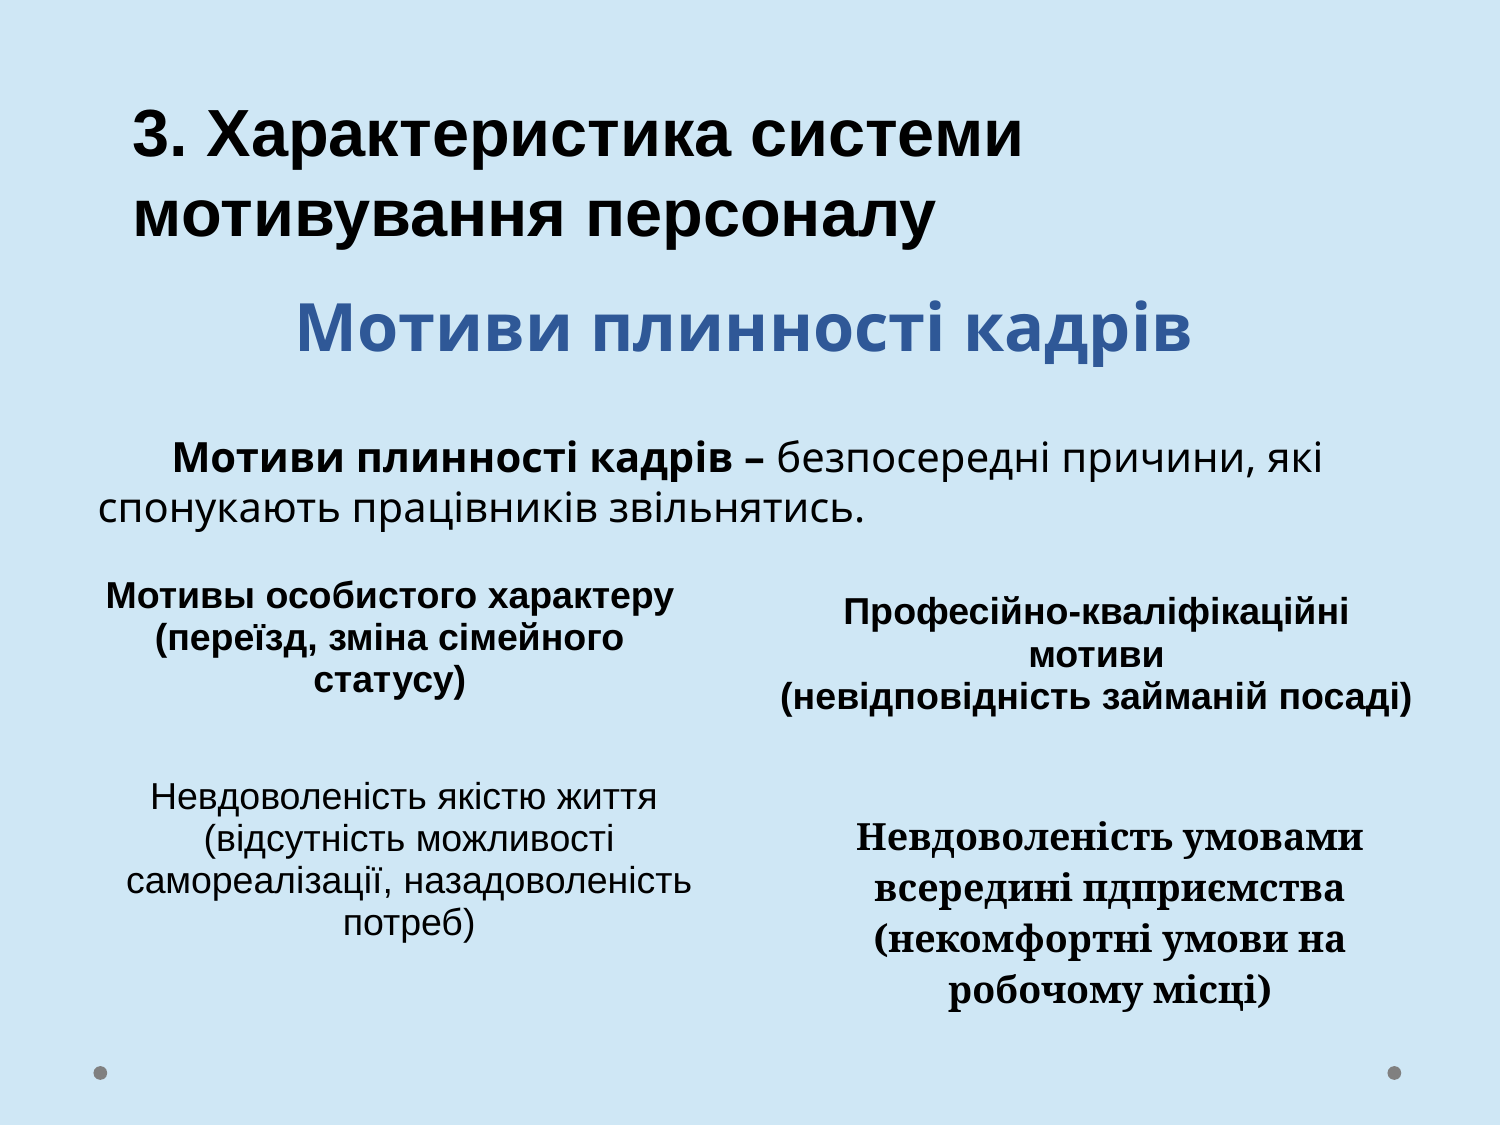

3. Характеристика системи мотивування персоналу
# Мотиви плинності кадрів
	Мотиви плинності кадрів – безпосередні причини, які спонукають працівників звільнятись.
Мотивы особистого характеру
(переїзд, зміна сімейного статусу)
Професійно-кваліфікаційні мотиви
(невідповідність займаній посаді)
Невдоволеність якістю життя (відсутність можливості самореалізації, назадоволеність потреб)
Невдоволеність умовами всередині пдприємства
(некомфортні умови на робочому місці)